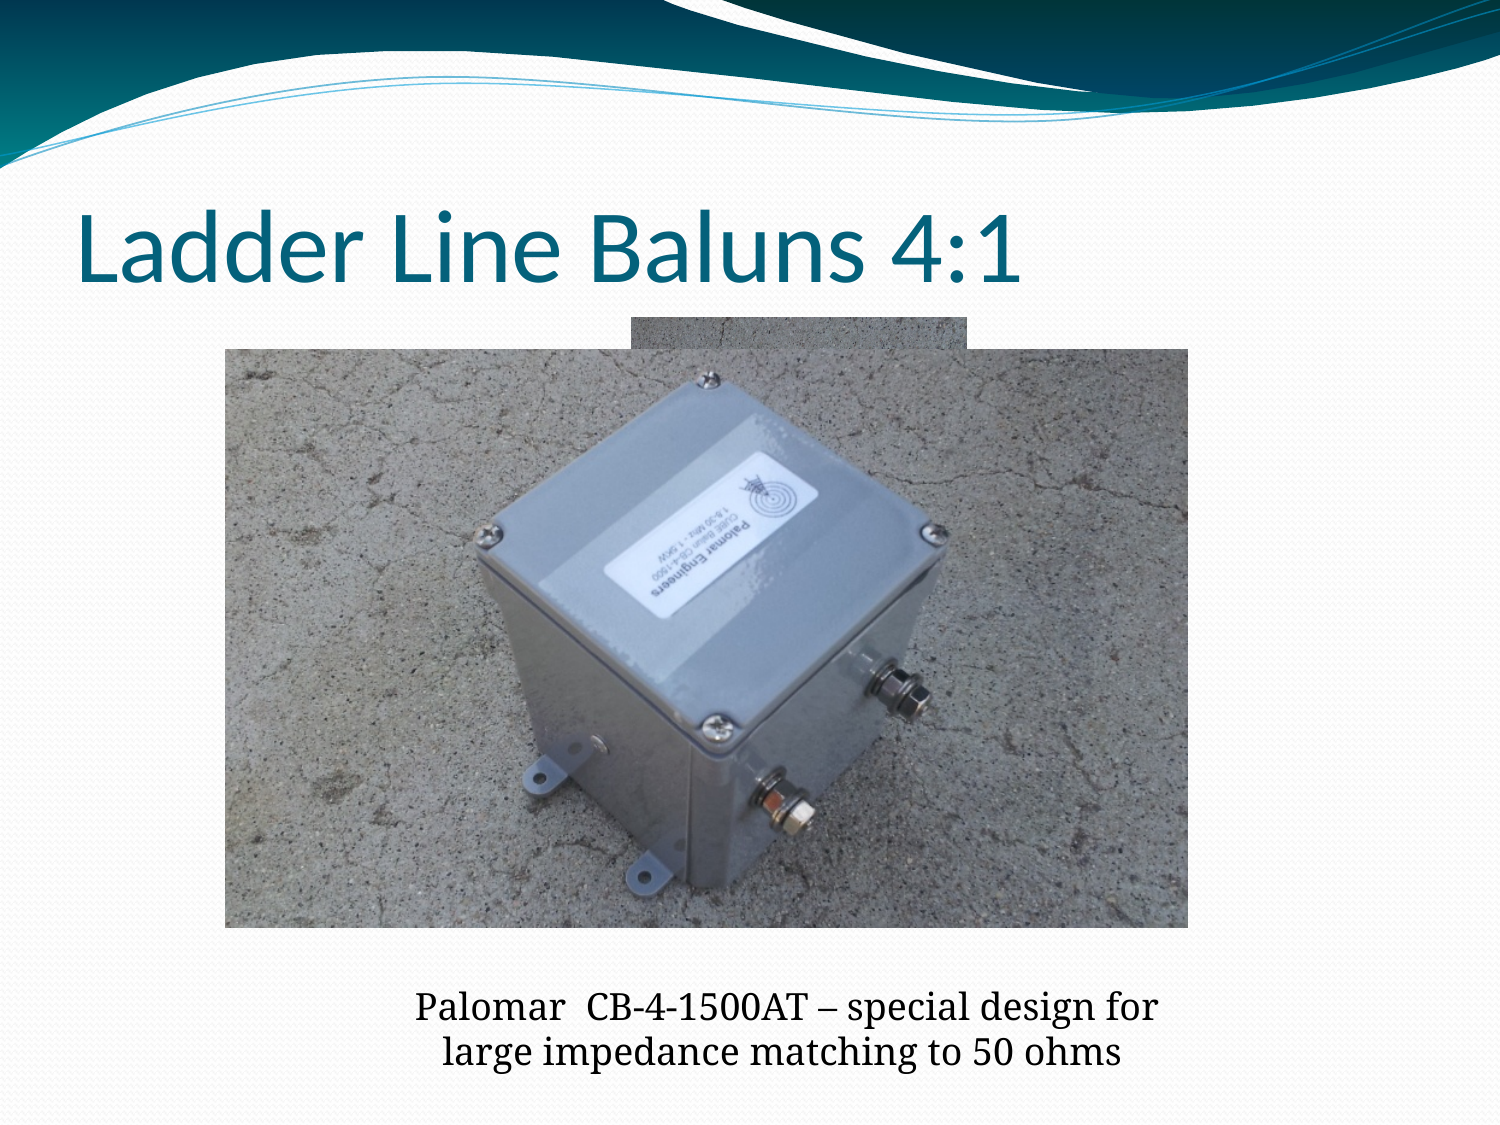

# Ladder Line Baluns 4:1
Palomar CB-4-1500AT – special design for large impedance matching to 50 ohms